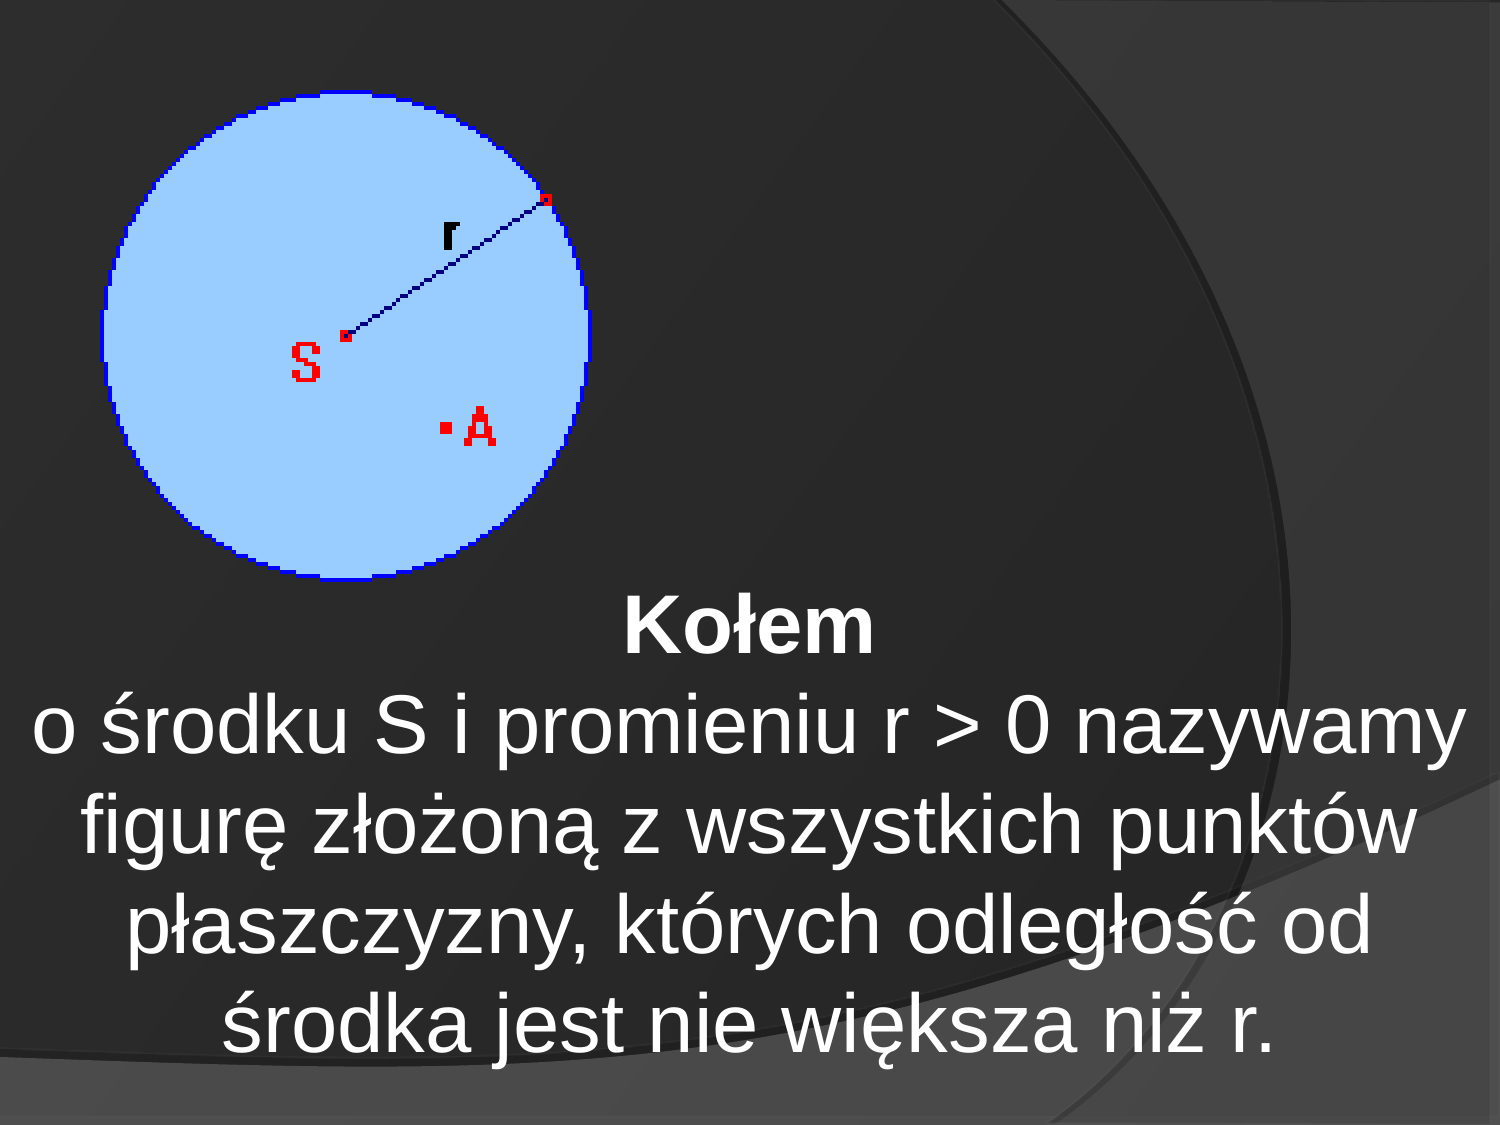

Kołem
o środku S i promieniu r > 0 nazywamy figurę złożoną z wszystkich punktów płaszczyzny, których odległość od środka jest nie większa niż r.